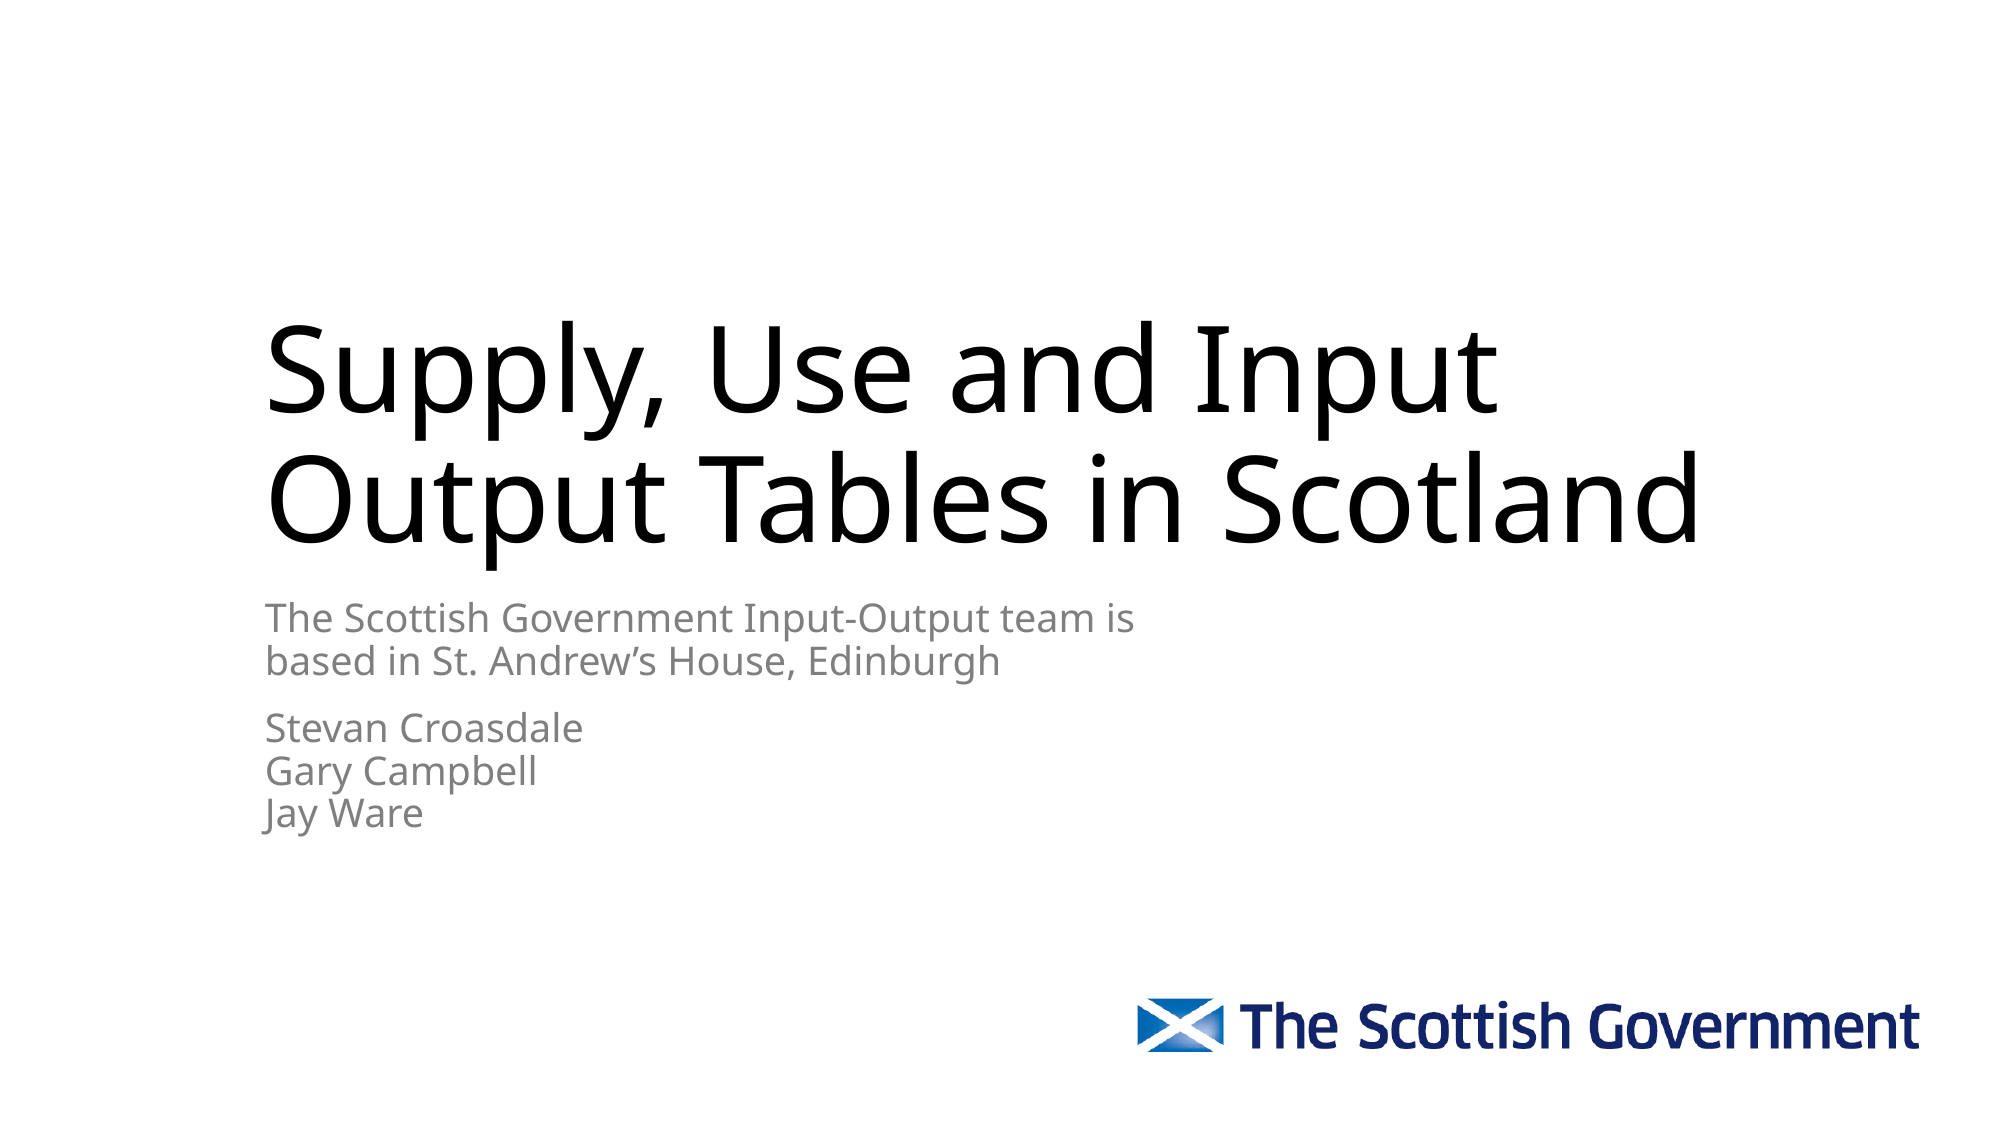

# Supply, Use and Input Output Tables in Scotland
The Scottish Government Input-Output team is
based in St. Andrew’s House, Edinburgh
Stevan Croasdale
Gary Campbell
Jay Ware